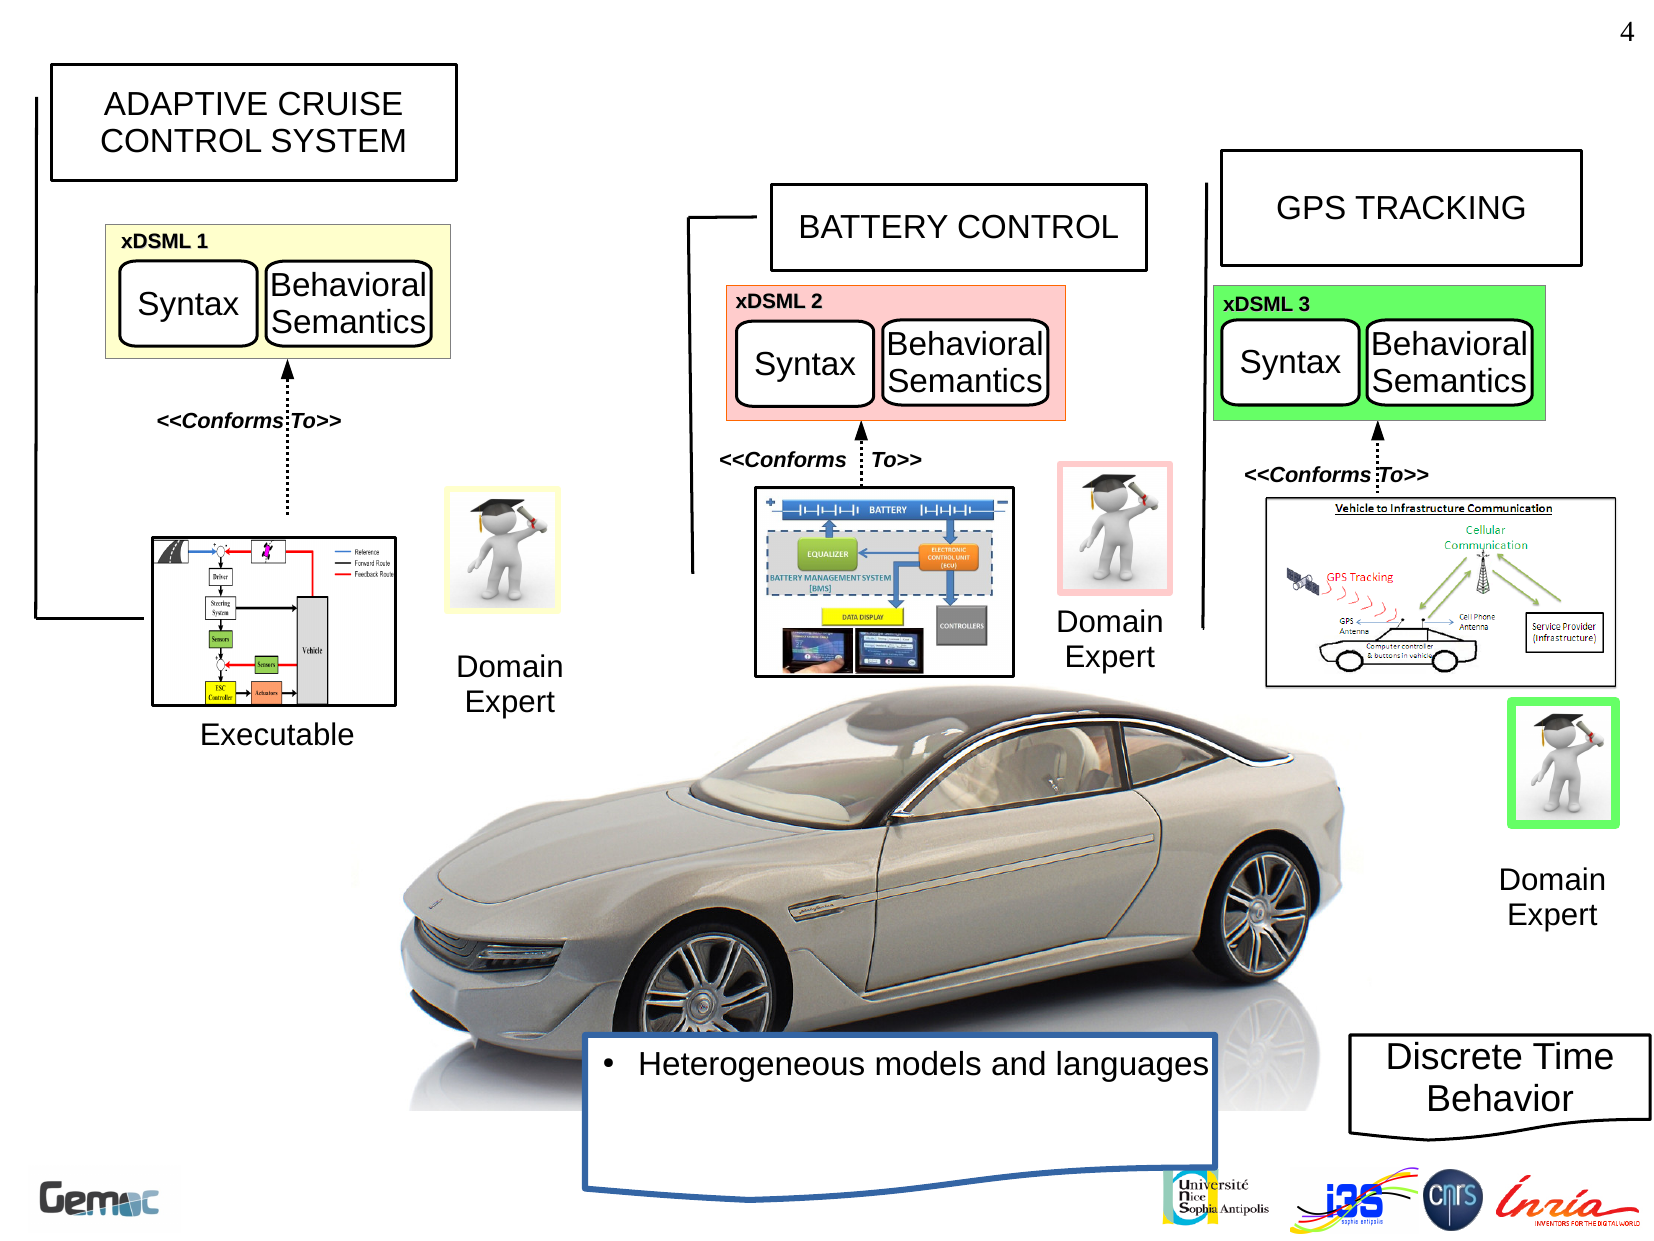

4
ADAPTIVE CRUISE
CONTROL SYSTEM
GPS TRACKING
BATTERY CONTROL
xDSML 1
Syntax
Behavioral
Semantics
xDSML 2
 xDSML 3
Behavioral
Semantics
Syntax
Behavioral
Semantics
Syntax
<<Conforms To>>
<<Conforms To>>
<<Conforms To>>
Domain
Expert
Domain
Expert
Executable
Domain
Expert
Heterogeneous models and languages
Discrete Time
Behavior